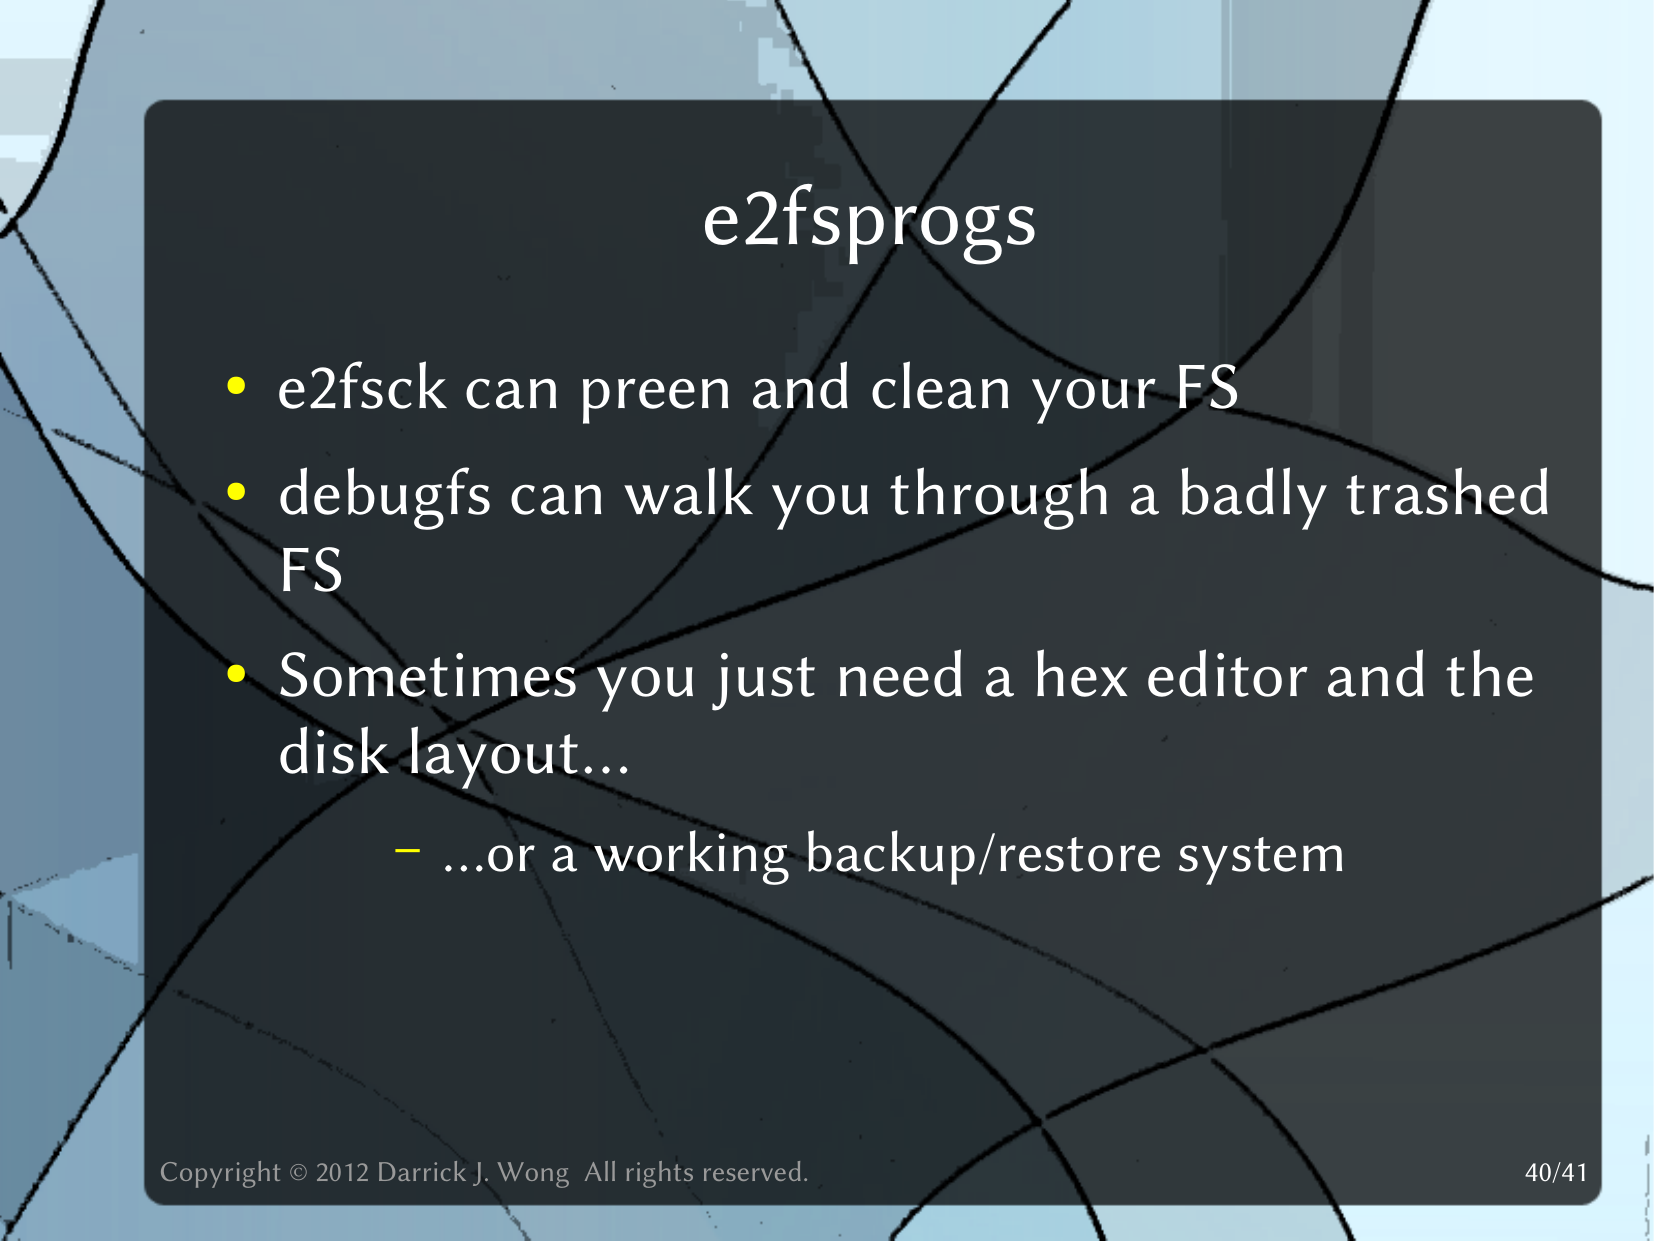

# e2fsprogs
e2fsck can preen and clean your FS
debugfs can walk you through a badly trashed FS
Sometimes you just need a hex editor and the disk layout...
...or a working backup/restore system
40